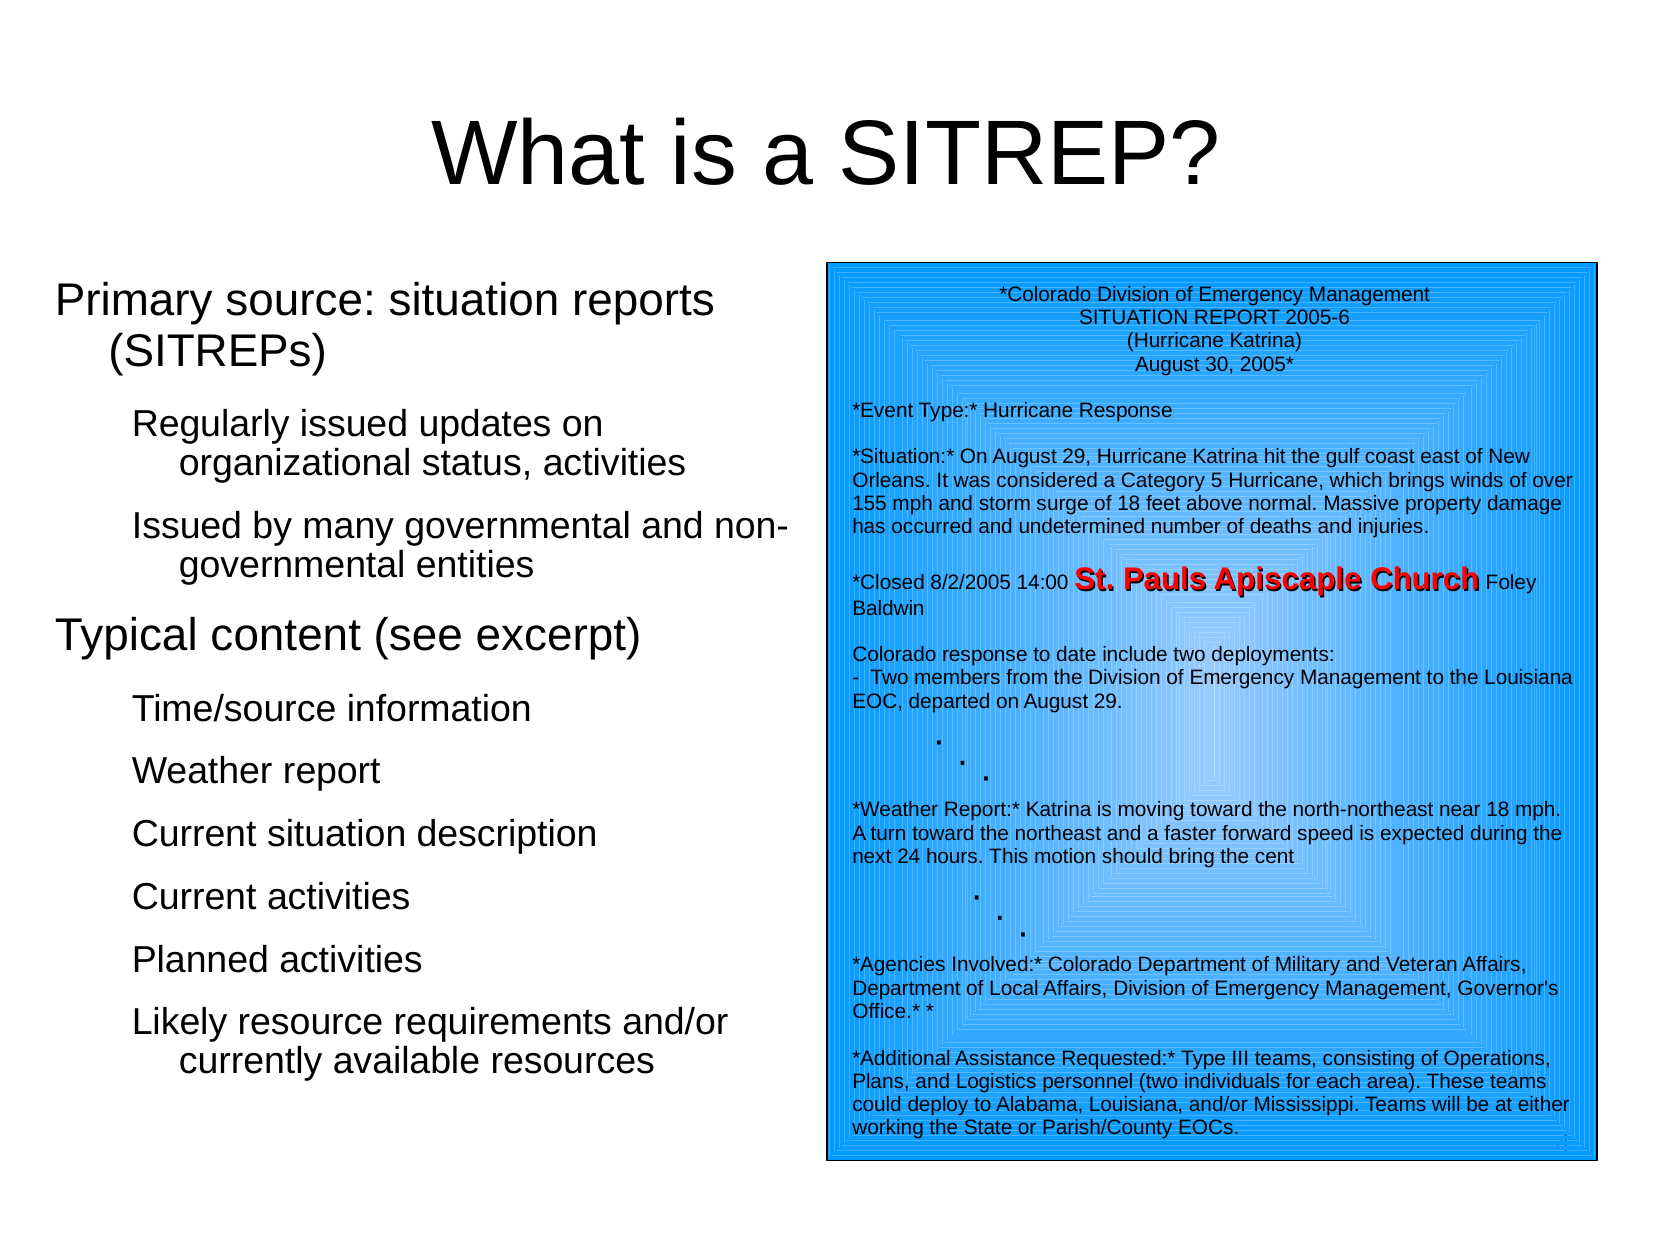

# What is a SITREP?
Primary source: situation reports (SITREPs)
Regularly issued updates on organizational status, activities
Issued by many governmental and non-governmental entities
Typical content (see excerpt)
Time/source information
Weather report
Current situation description
Current activities
Planned activities
Likely resource requirements and/or currently available resources
*Colorado Division of Emergency Management
SITUATION REPORT 2005-6
(Hurricane Katrina)
August 30, 2005*
*Event Type:* Hurricane Response
*Situation:* On August 29, Hurricane Katrina hit the gulf coast east of New Orleans. It was considered a Category 5 Hurricane, which brings winds of over 155 mph and storm surge of 18 feet above normal. Massive property damage has occurred and undetermined number of deaths and injuries.
*Closed 8/2/2005 14:00 St. Pauls Apiscaple Church Foley Baldwin
Colorado response to date include two deployments:
- Two members from the Division of Emergency Management to the Louisiana EOC, departed on August 29.
 · · ·
*Weather Report:* Katrina is moving toward the north-northeast near 18 mph. A turn toward the northeast and a faster forward speed is expected during the next 24 hours. This motion should bring the cent
 · · ·
*Agencies Involved:* Colorado Department of Military and Veteran Affairs, Department of Local Affairs, Division of Emergency Management, Governor's Office.* *
*Additional Assistance Requested:* Type III teams, consisting of Operations, Plans, and Logistics personnel (two individuals for each area). These teams could deploy to Alabama, Louisiana, and/or Mississippi. Teams will be at either working the State or Parish/County EOCs.